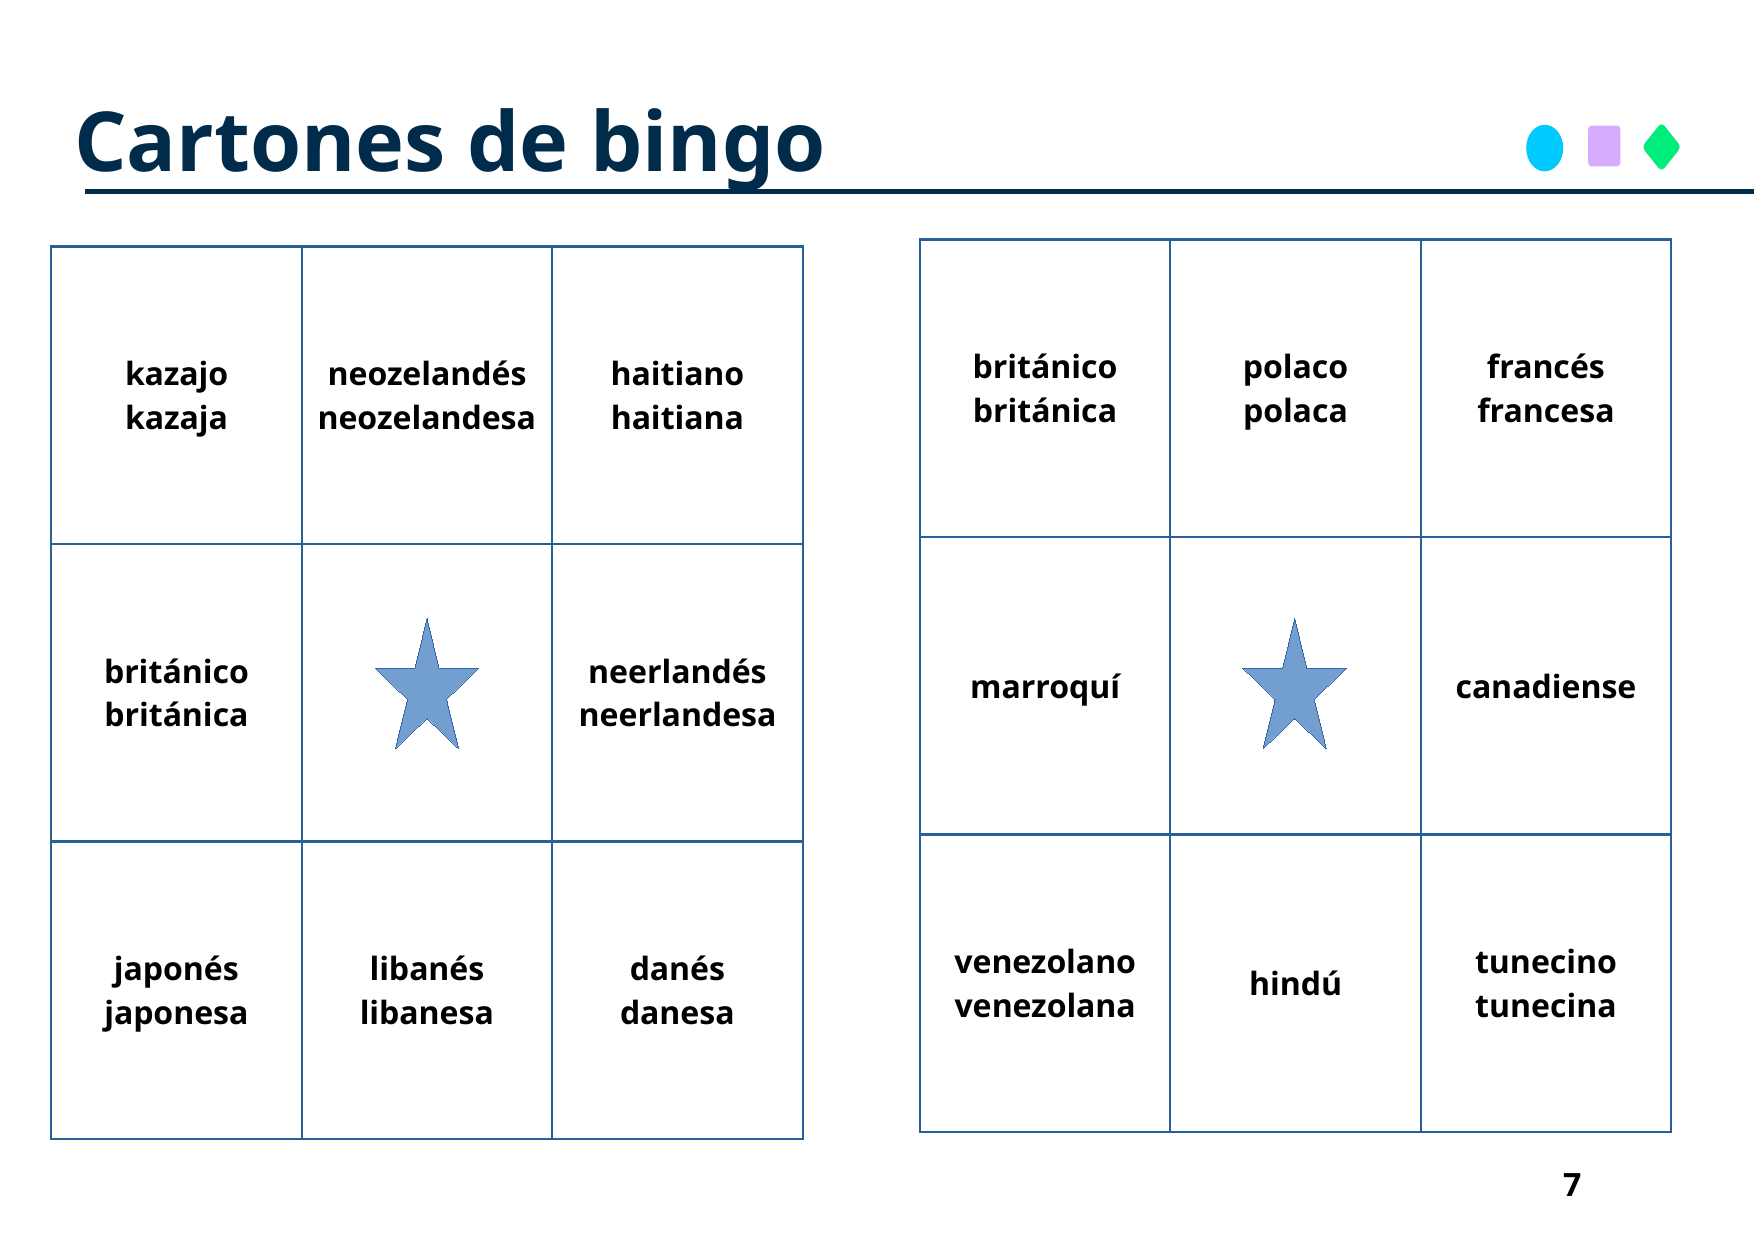

# Cartones de bingo
| británico británica | polaco polaca | francés francesa |
| --- | --- | --- |
| marroquí | | canadiense |
| venezolano venezolana | hindú | tunecino tunecina |
| kazajo kazaja | neozelandés neozelandesa | haitiano haitiana |
| --- | --- | --- |
| británico británica | | neerlandés neerlandesa |
| japonés japonesa | libanés libanesa | danés danesa |